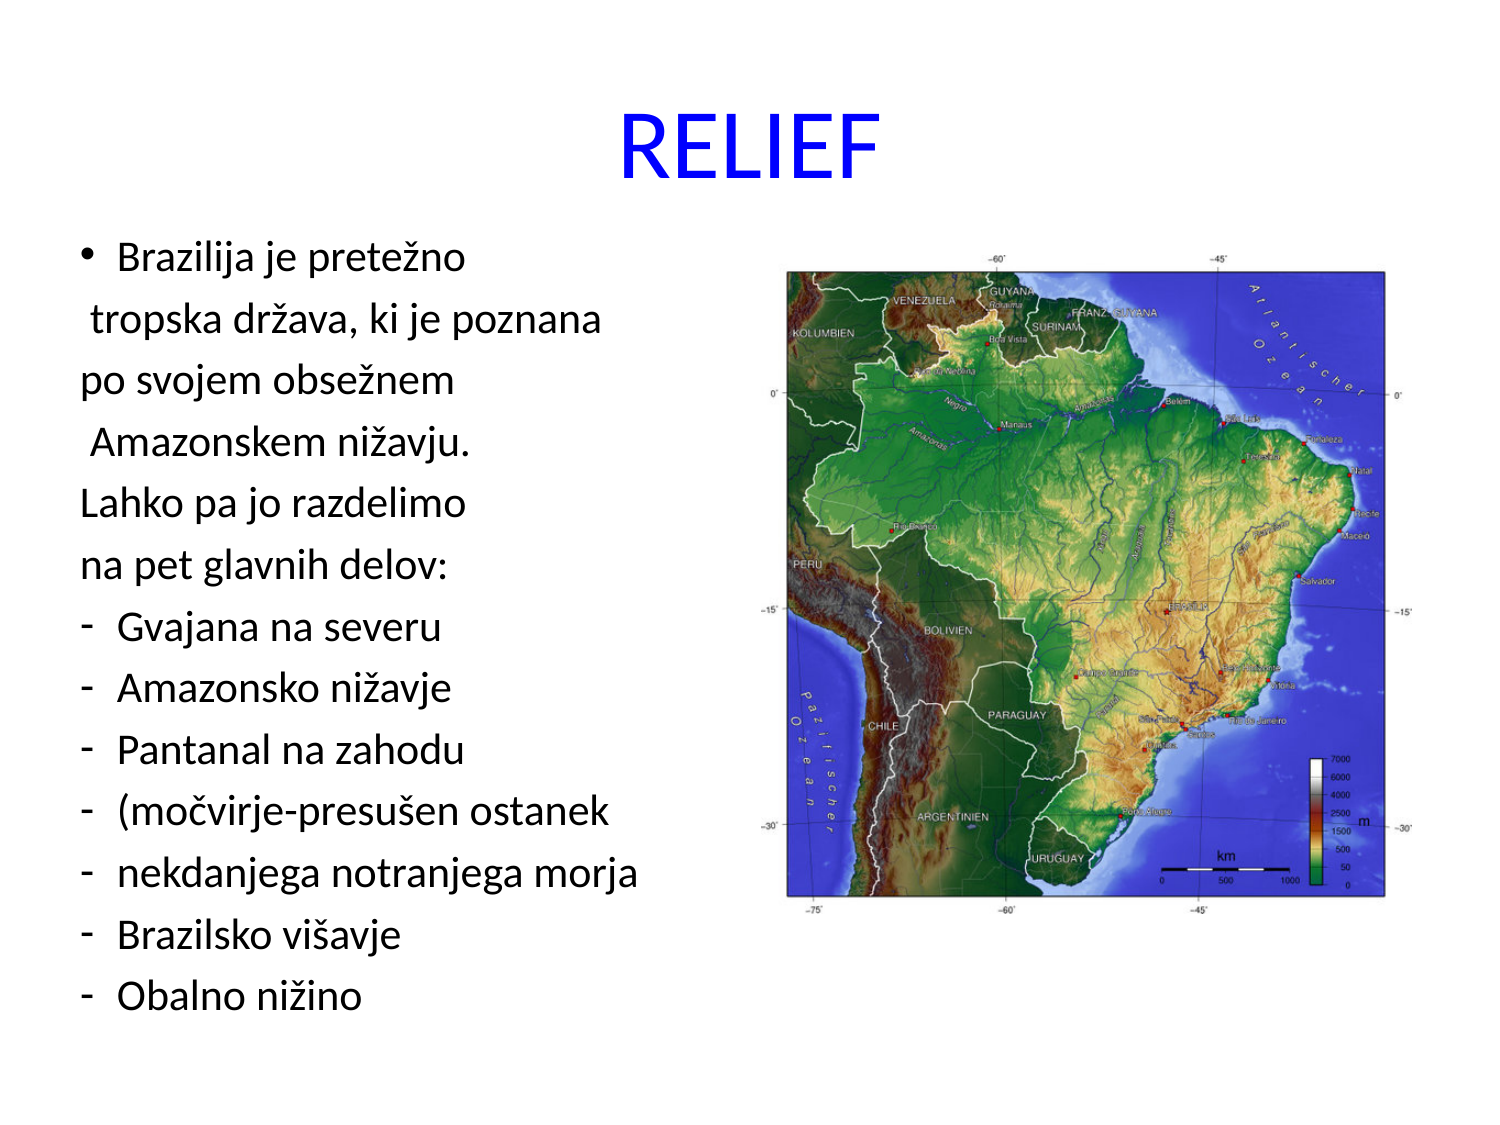

# RELIEF
Brazilija je pretežno
 tropska država, ki je poznana
po svojem obsežnem
 Amazonskem nižavju.
Lahko pa jo razdelimo
na pet glavnih delov:
Gvajana na severu
Amazonsko nižavje
Pantanal na zahodu
(močvirje-presušen ostanek
nekdanjega notranjega morja
Brazilsko višavje
Obalno nižino